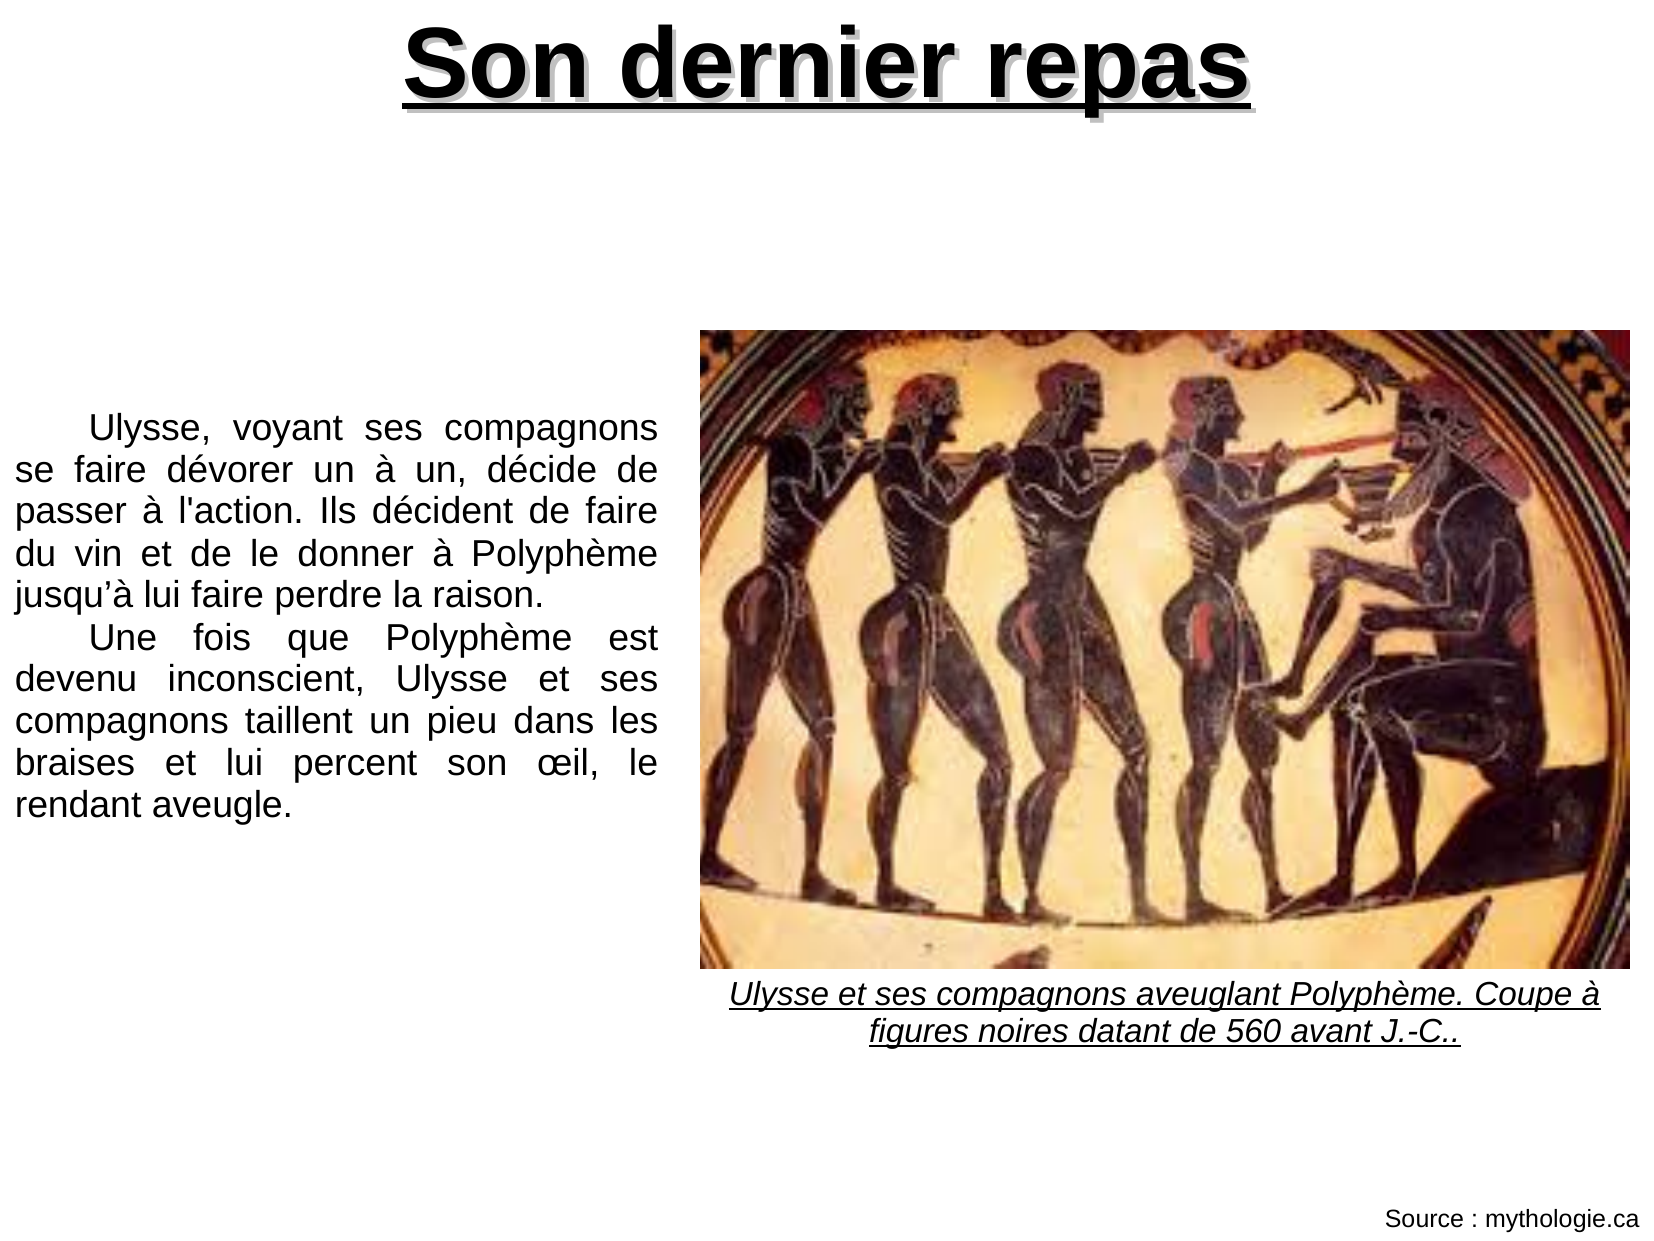

Son dernier repas
	Ulysse, voyant ses compagnons se faire dévorer un à un, décide de passer à l'action. Ils décident de faire du vin et de le donner à Polyphème jusqu’à lui faire perdre la raison.
	Une fois que Polyphème est devenu inconscient, Ulysse et ses compagnons taillent un pieu dans les braises et lui percent son œil, le rendant aveugle.
Ulysse et ses compagnons aveuglant Polyphème. Coupe à figures noires datant de 560 avant J.-C..
Source : mythologie.ca